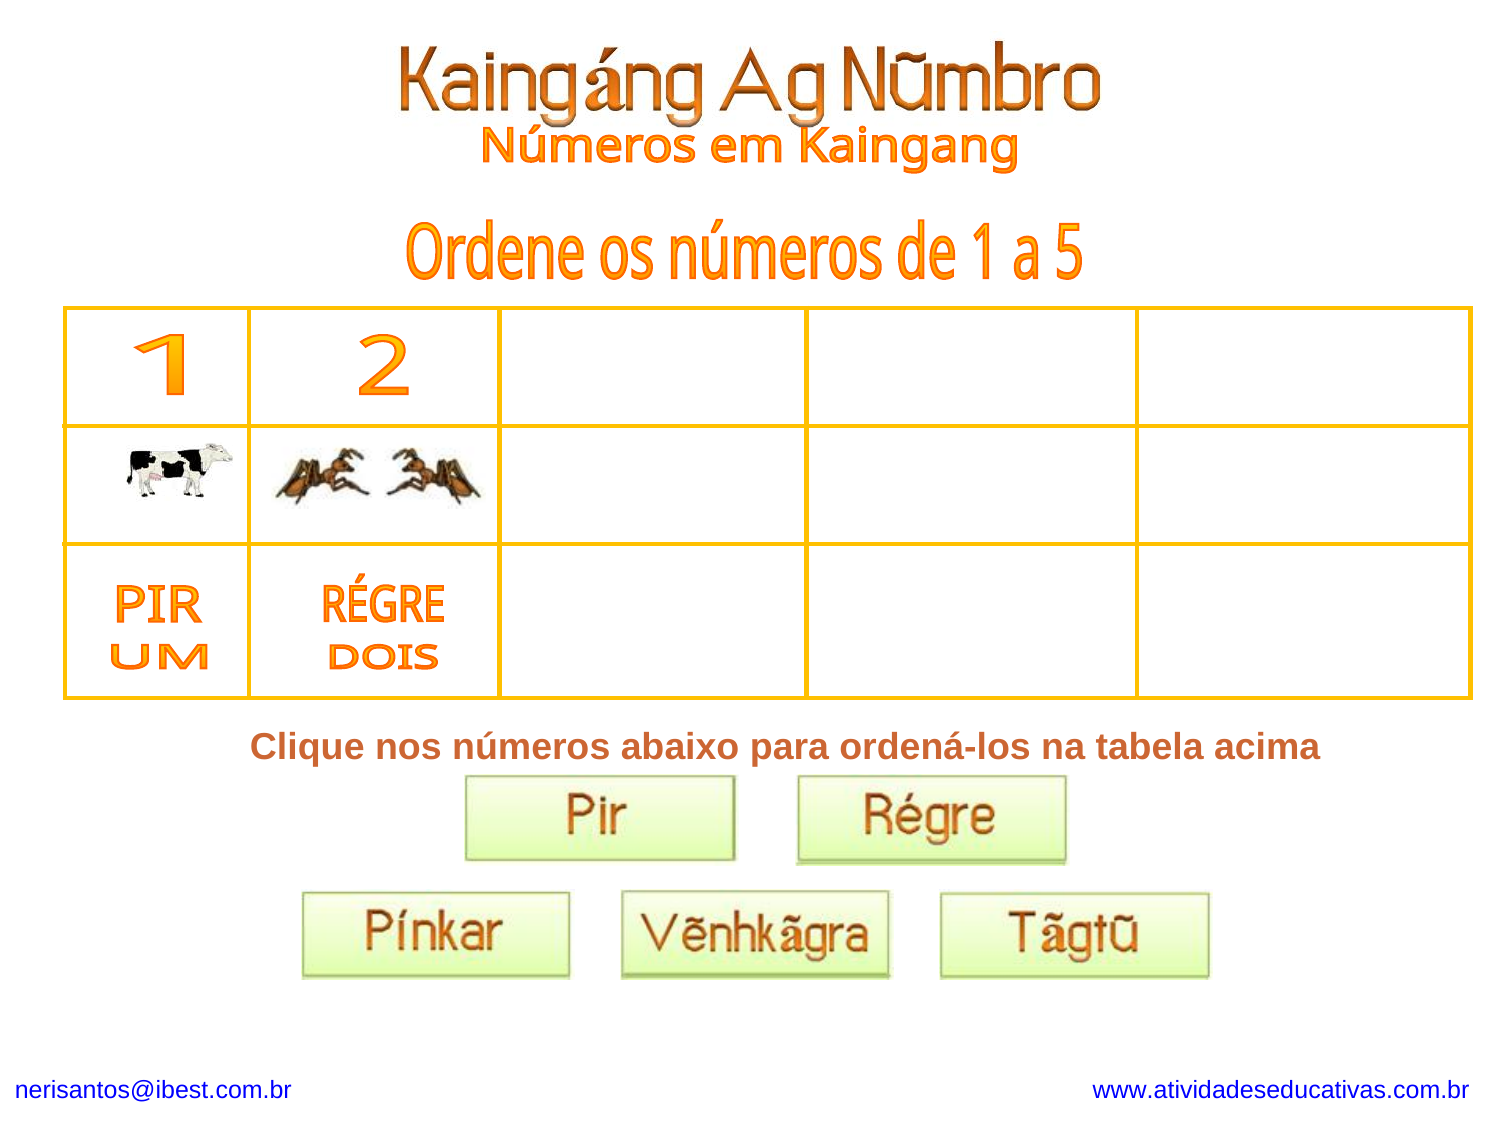

Ordene os números de 1 a 5
1
2
RÉGRE
PIR
UM
DOIS
Clique nos números abaixo para ordená-los na tabela acima